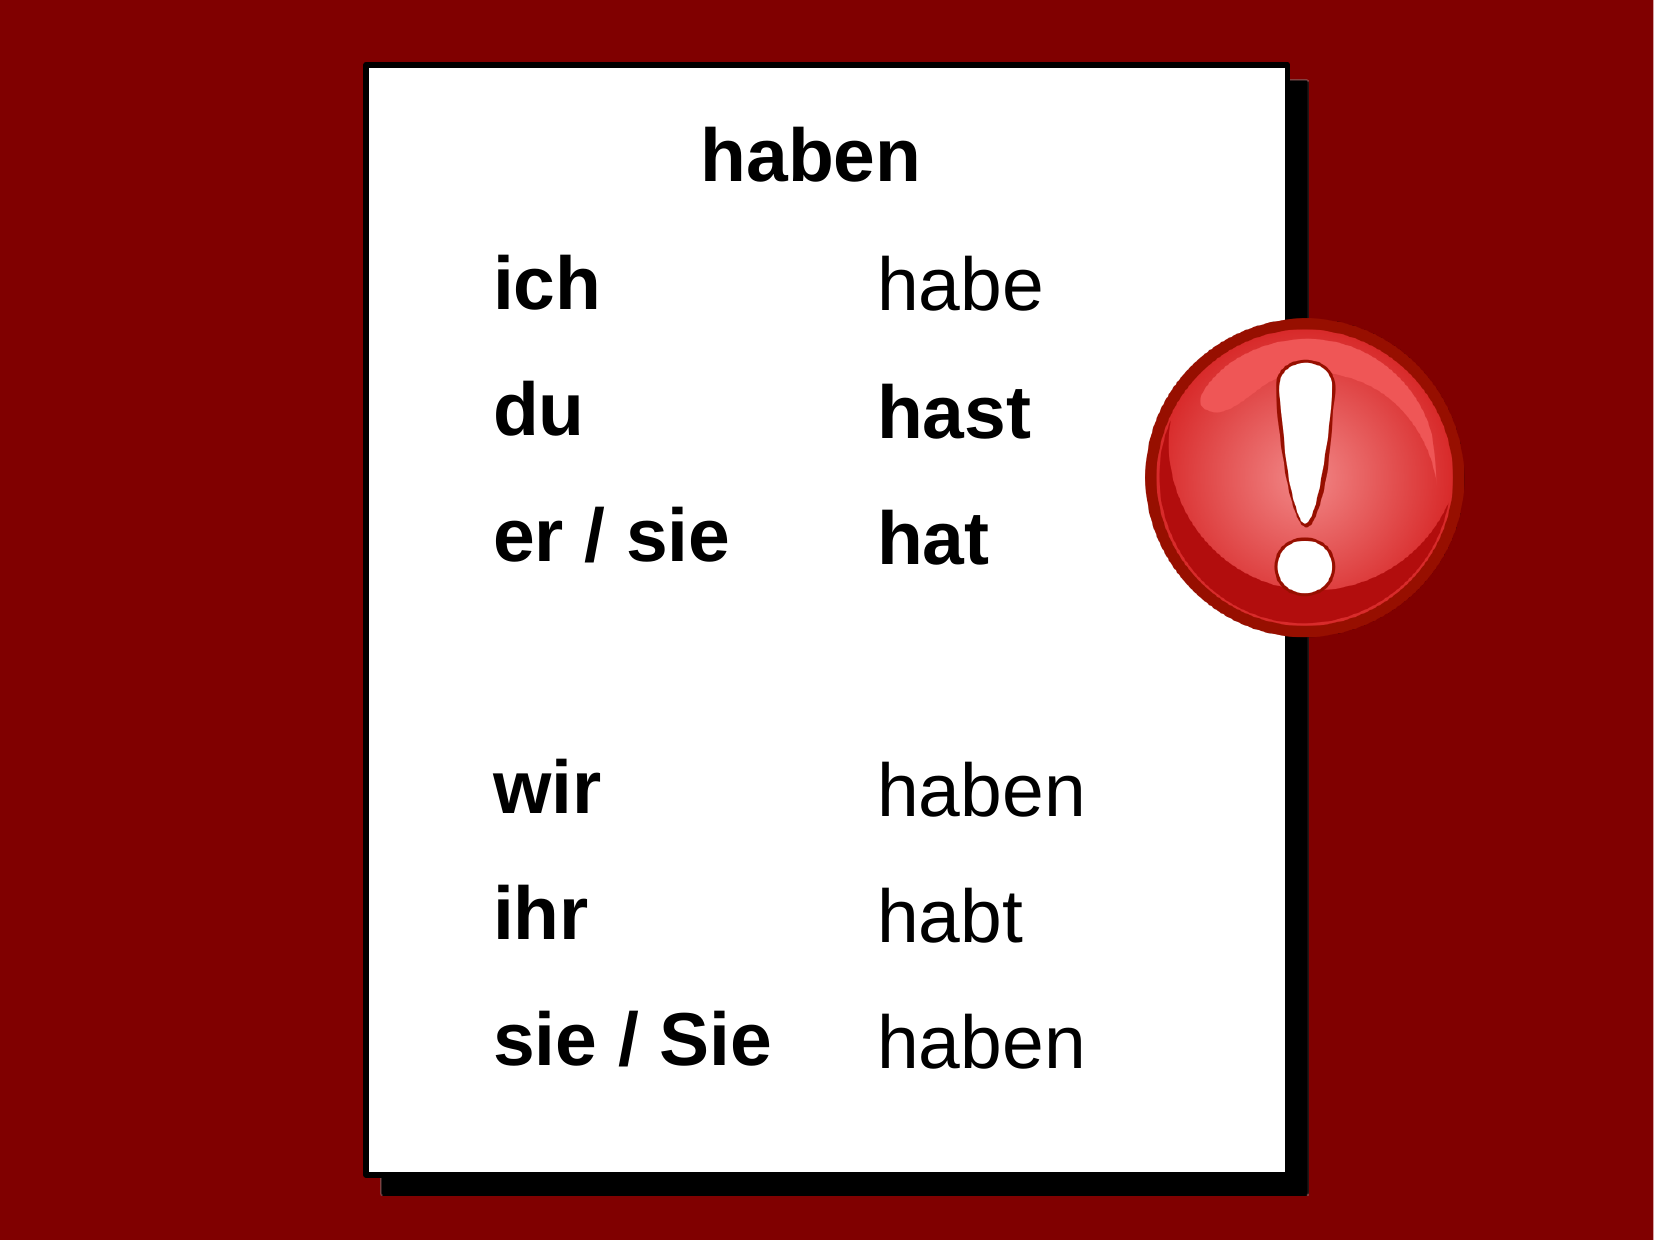

haben
ich
du
er / sie
wir
ihr
sie / Sie
habe
hast
hat
haben
habt
haben